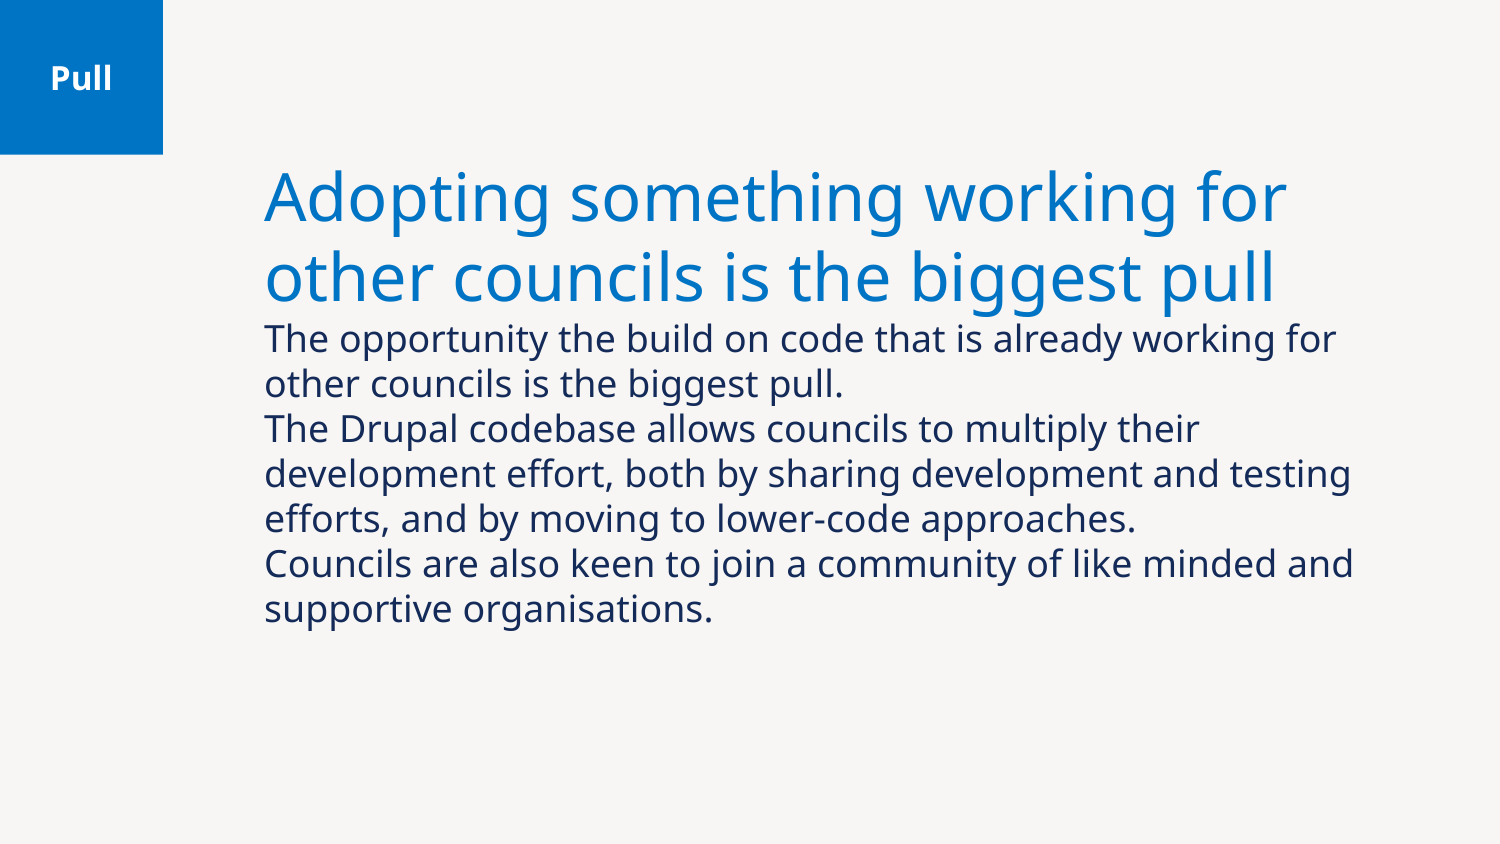

Pull
# Adopting something working for other councils is the biggest pull The opportunity the build on code that is already working for other councils is the biggest pull. The Drupal codebase allows councils to multiply their development effort, both by sharing development and testing efforts, and by moving to lower-code approaches. Councils are also keen to join a community of like minded and supportive organisations.